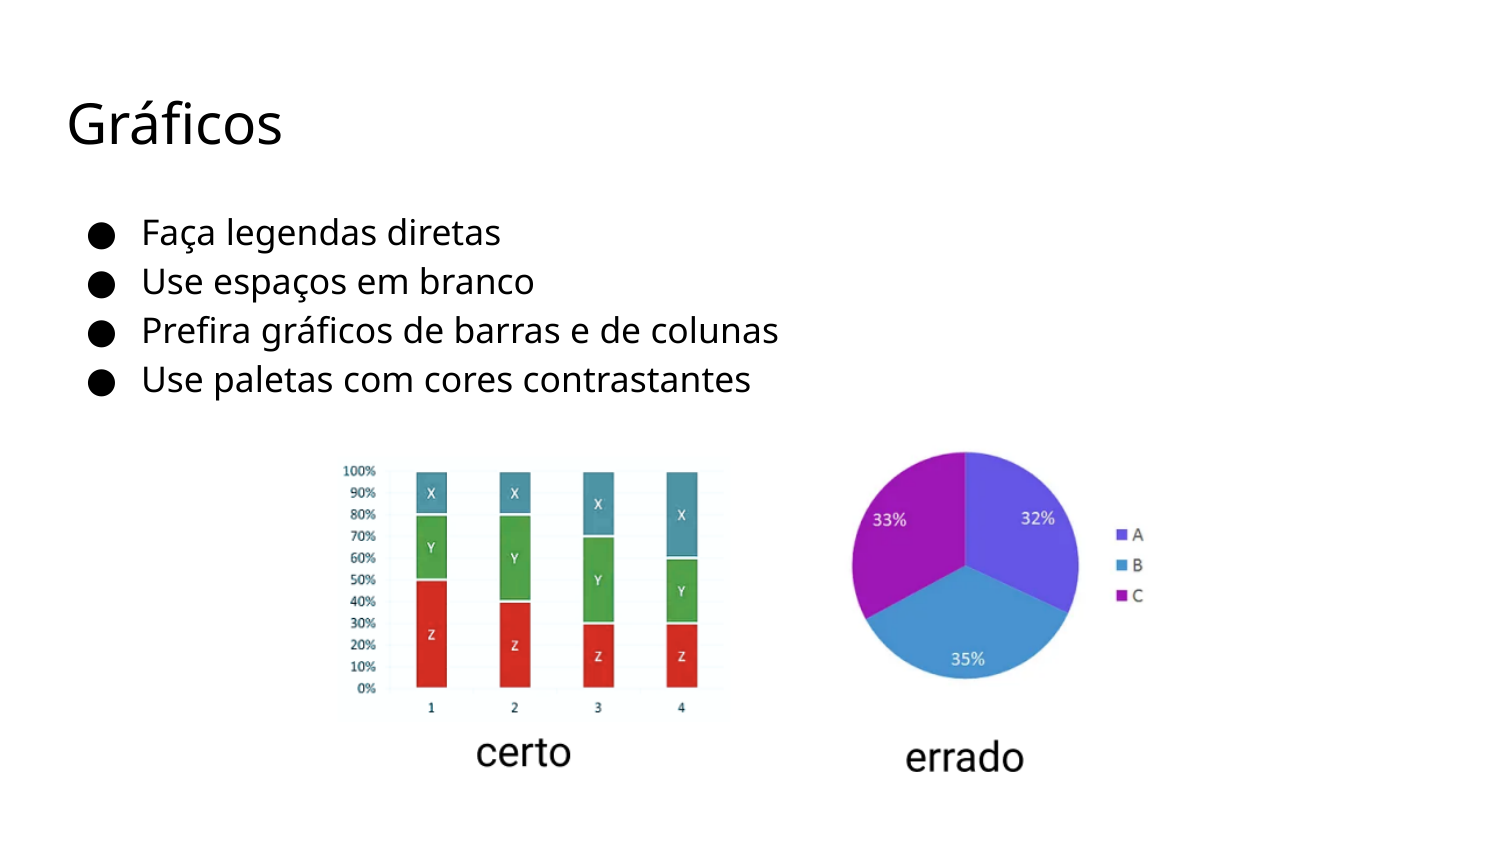

# Gráficos
Faça legendas diretas
Use espaços em branco
Prefira gráficos de barras e de colunas
Use paletas com cores contrastantes